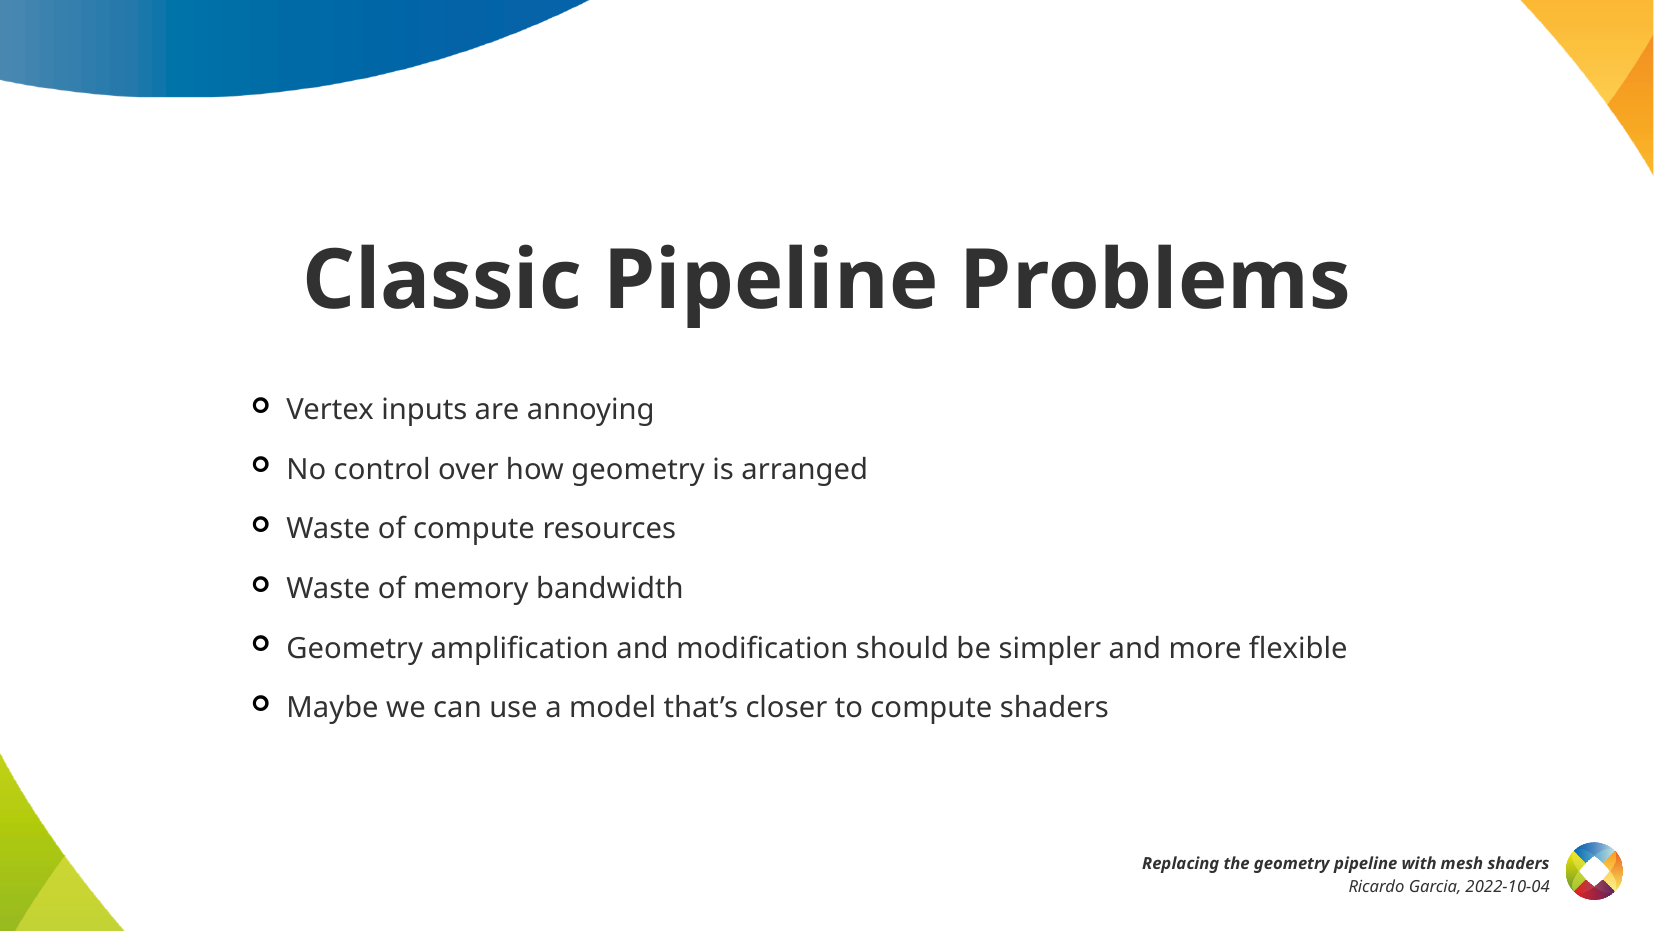

Classic Pipeline Problems
Vertex inputs are annoying
No control over how geometry is arranged
Waste of compute resources
Waste of memory bandwidth
Geometry amplification and modification should be simpler and more flexible
Maybe we can use a model that’s closer to compute shaders
Replacing the geometry pipeline with mesh shaders
Ricardo Garcia, 2022-10-04